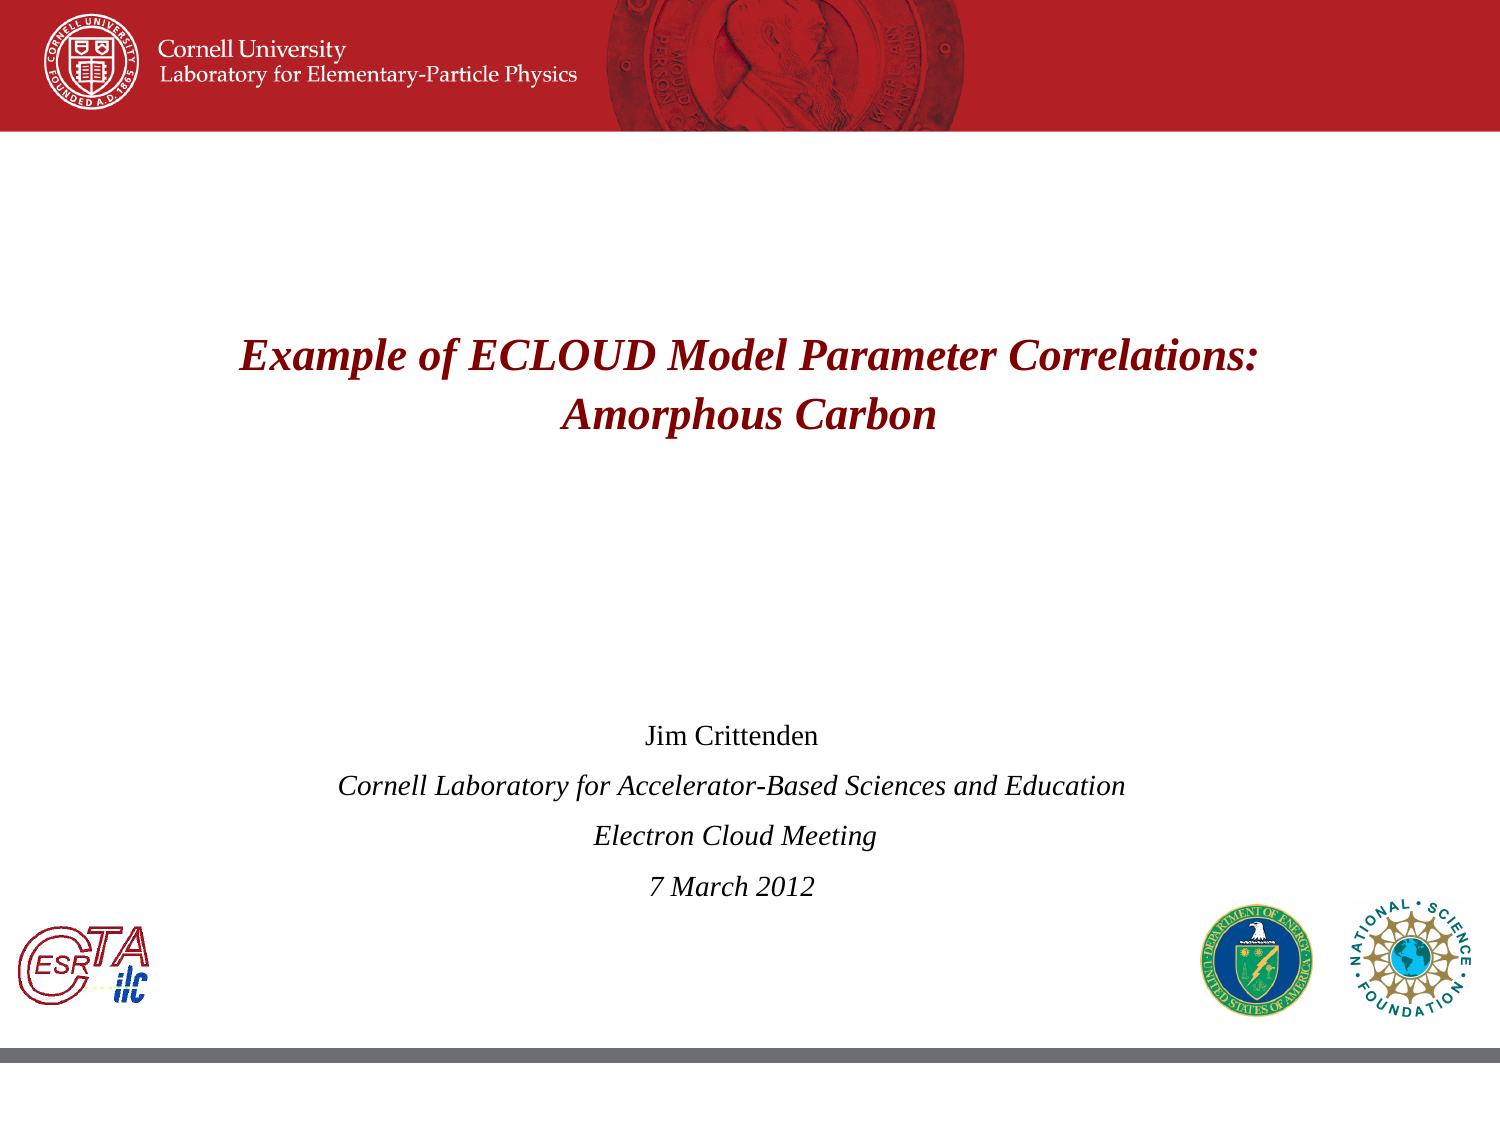

Example of ECLOUD Model Parameter Correlations:
Amorphous Carbon
# Jim Crittenden
Cornell Laboratory for Accelerator-Based Sciences and Education
 Electron Cloud Meeting
7 March 2012